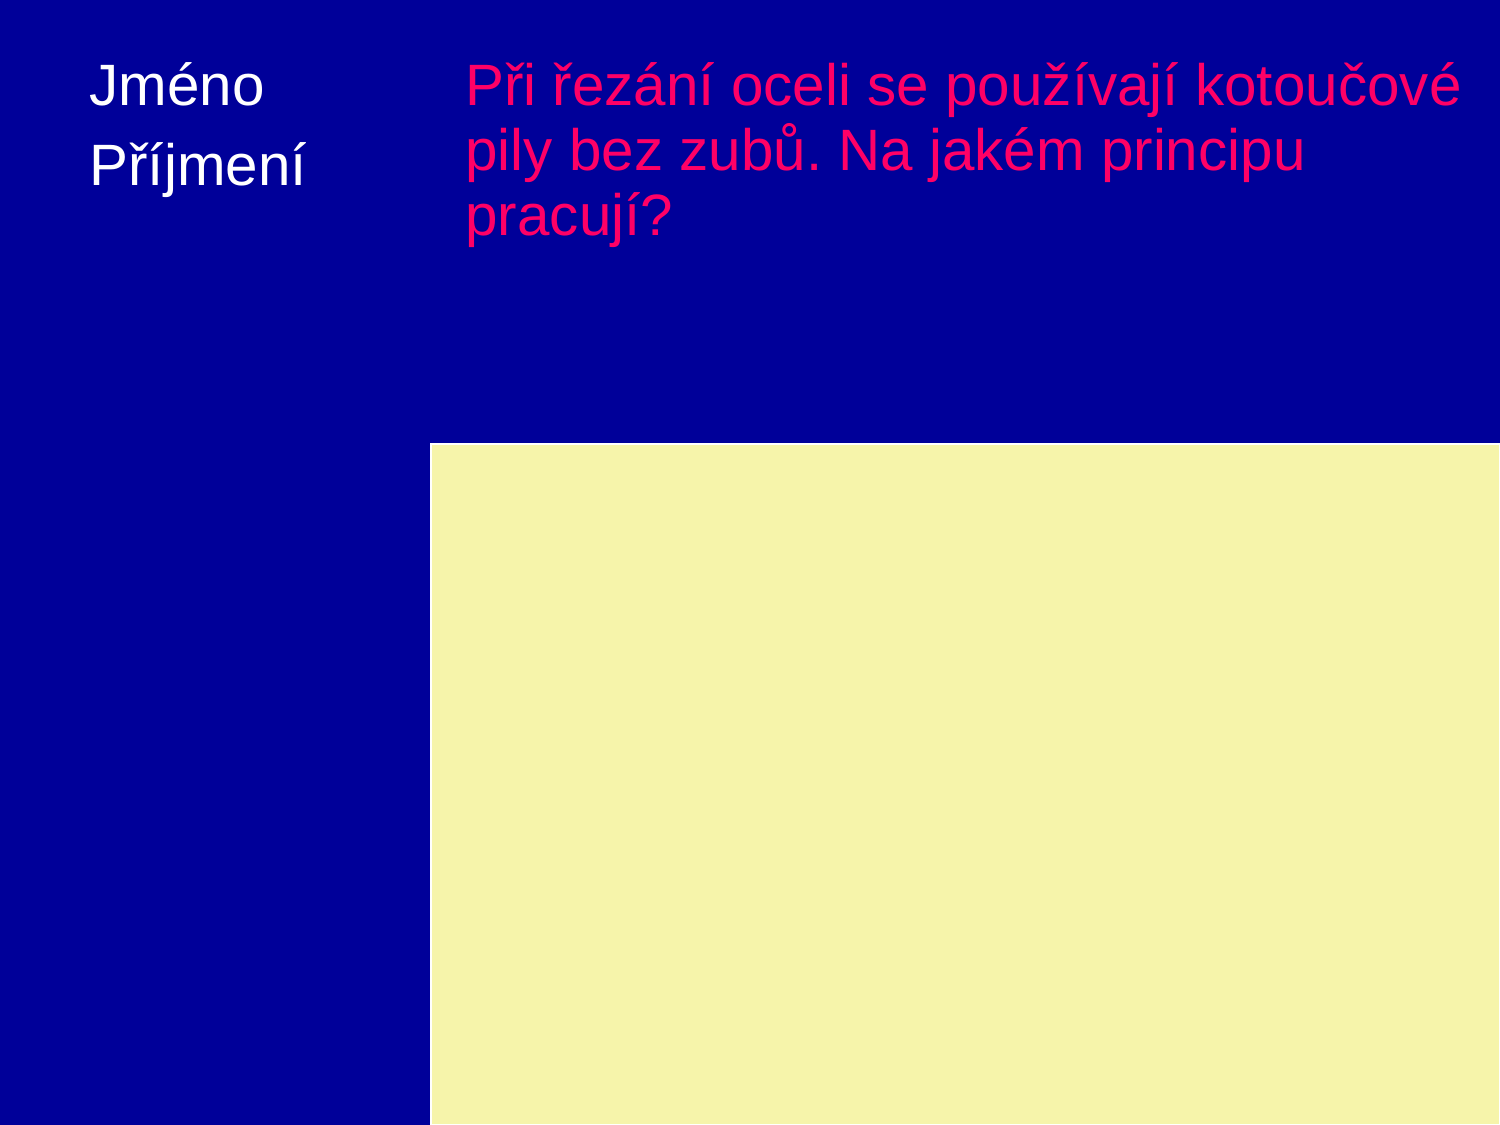

Jméno
Příjmení
Při řezání oceli se používají kotoučové pily bez zubů. Na jakém principu pracují?
Třením se kov zahřívá a taví.